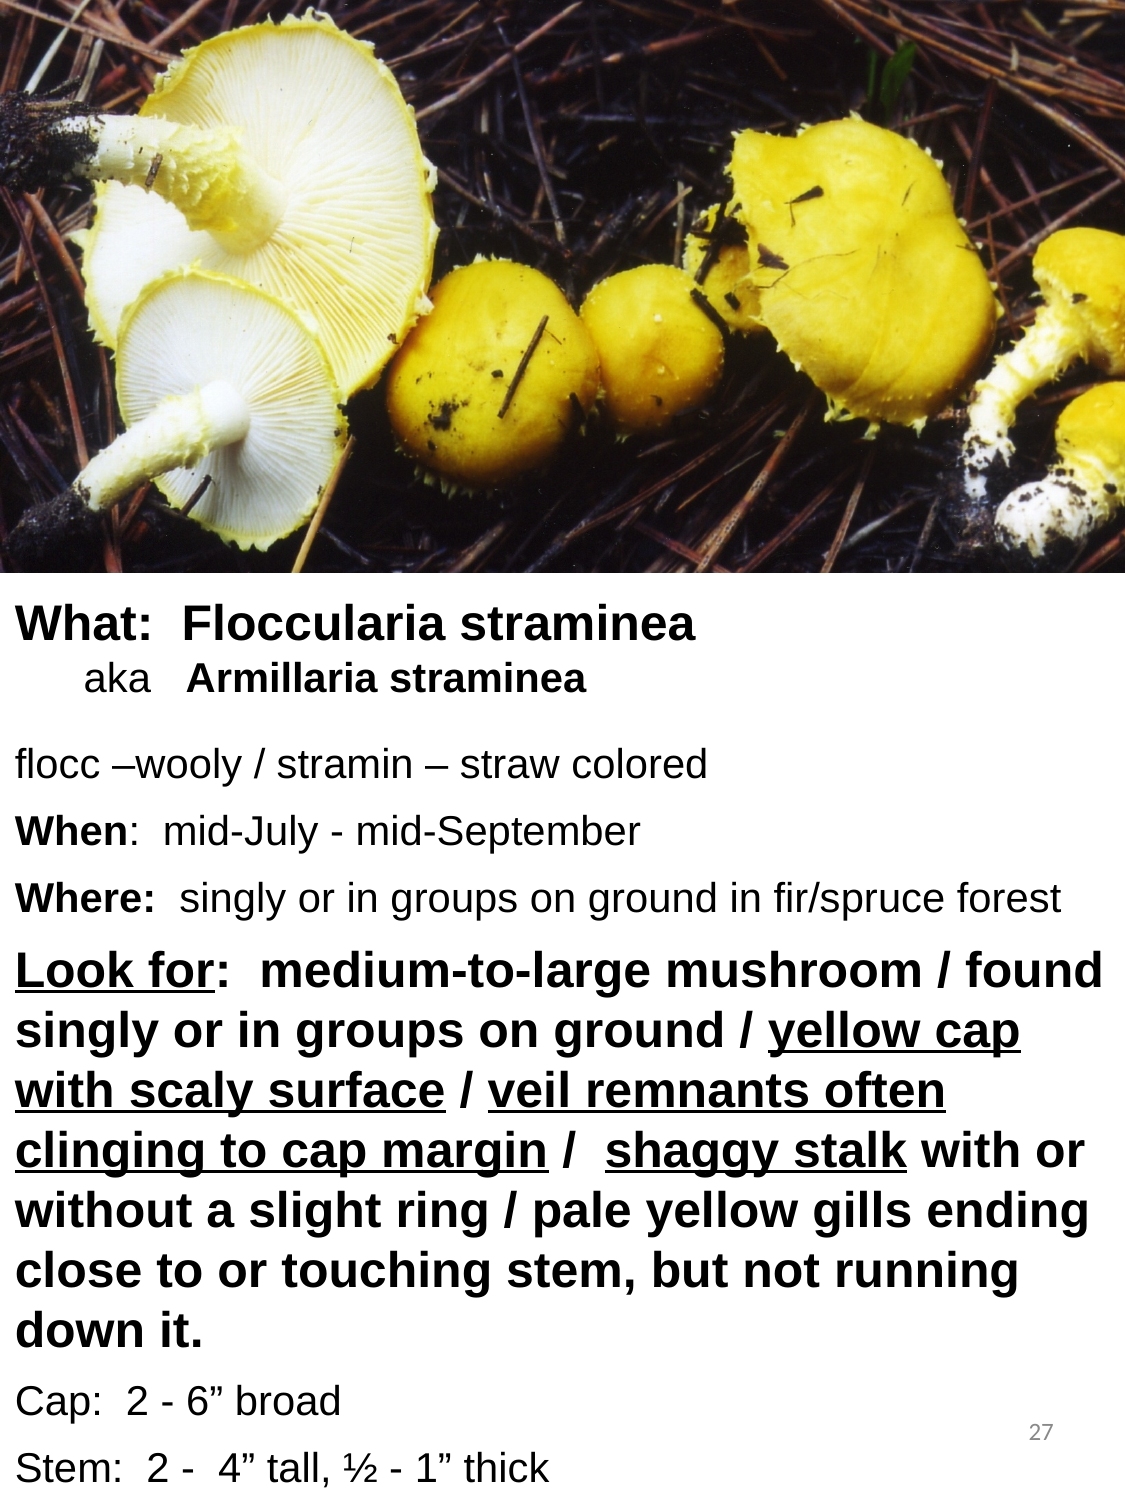

What: Floccularia straminea
	 aka Armillaria straminea
	flocc –wooly / stramin – straw colored
When: mid-July - mid-September
Where: singly or in groups on ground in fir/spruce forest
Look for: medium-to-large mushroom / found singly or in groups on ground / yellow cap with scaly surface / veil remnants often clinging to cap margin / shaggy stalk with or without a slight ring / pale yellow gills ending close to or touching stem, but not running down it.
Cap: 2 - 6” broad
Stem: 2 - 4” tall, ½ - 1” thick